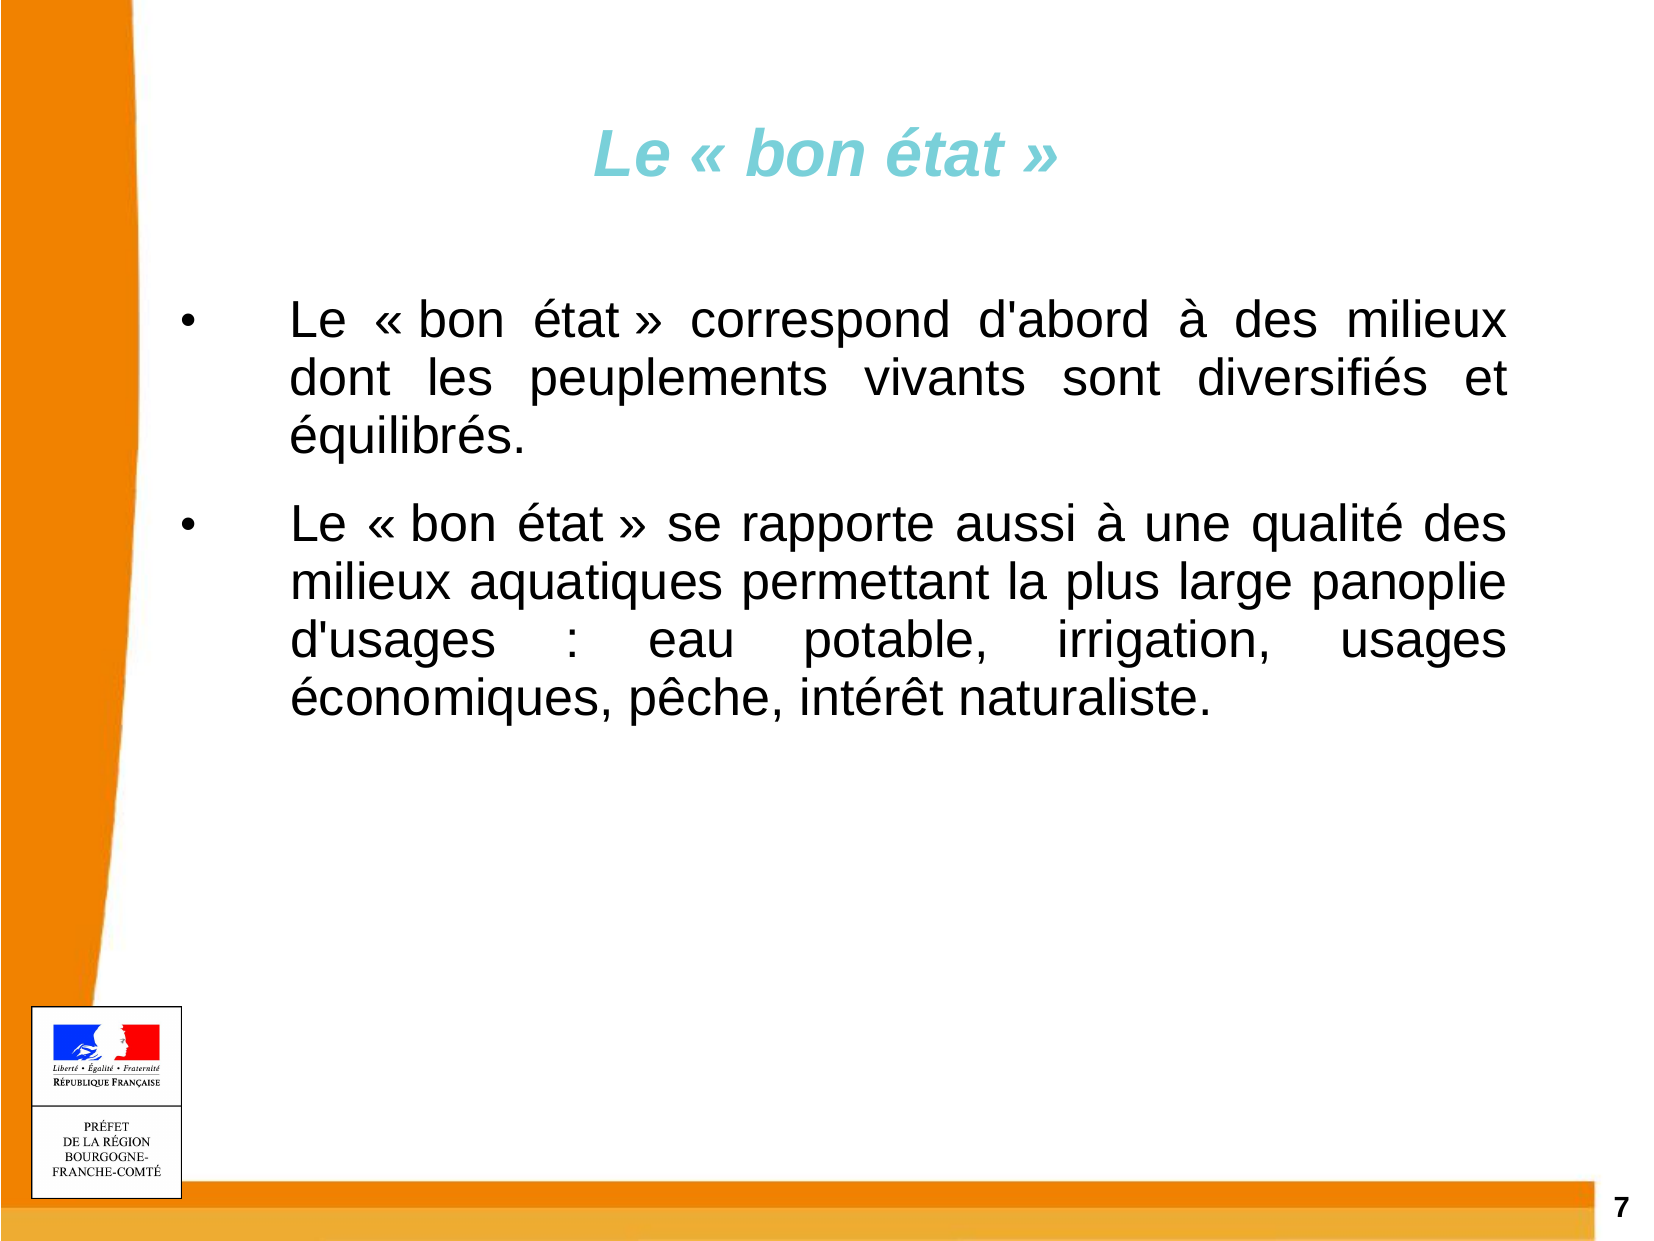

# Le « bon état »
•	Le « bon état » correspond d'abord à des milieux dont les peuplements vivants sont diversifiés et équilibrés.
•	Le « bon état » se rapporte aussi à une qualité des milieux aquatiques permettant la plus large panoplie d'usages : eau potable, irrigation, usages économiques, pêche, intérêt naturaliste.
7